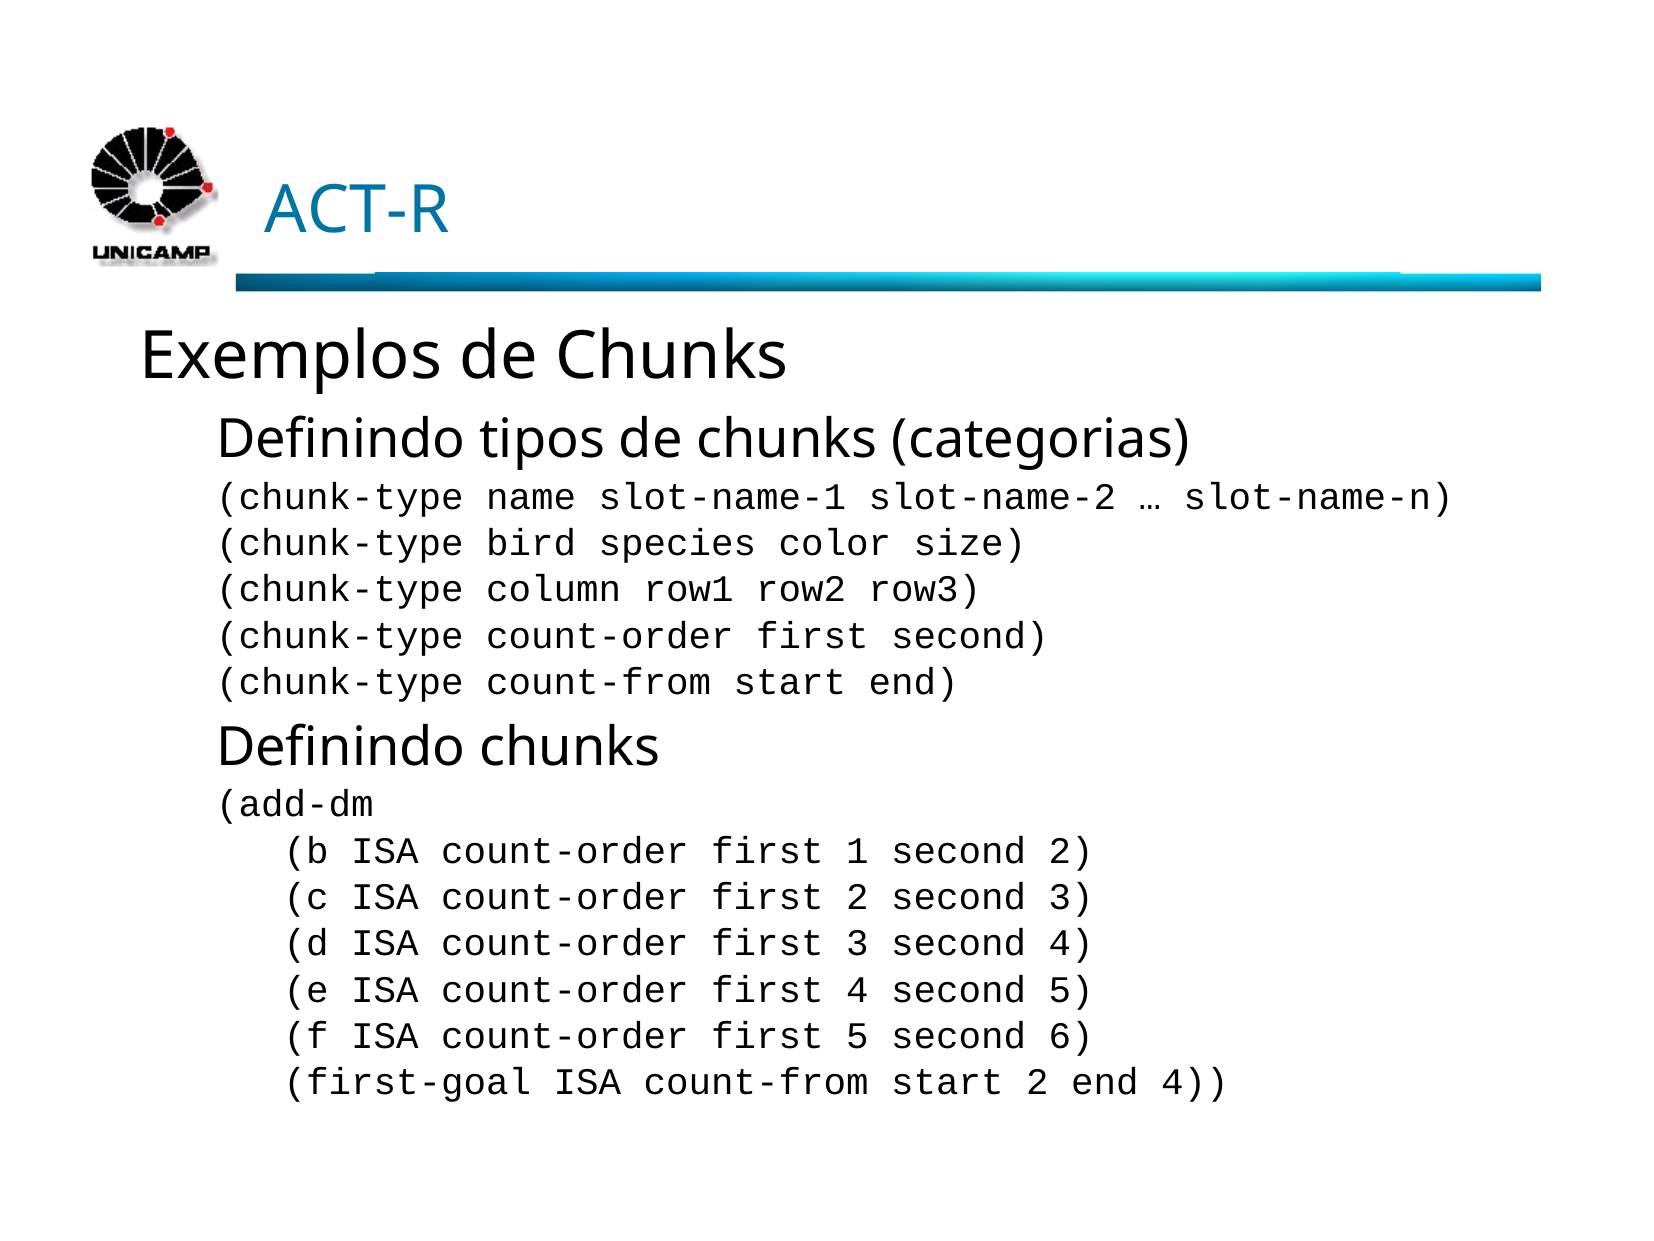

# ACT-R
Exemplos de Chunks
Definindo tipos de chunks (categorias)
(chunk-type name slot-name-1 slot-name-2 … slot-name-n)
(chunk-type bird species color size)
(chunk-type column row1 row2 row3)
(chunk-type count-order first second)
(chunk-type count-from start end)
Definindo chunks
(add-dm
 (b ISA count-order first 1 second 2)
 (c ISA count-order first 2 second 3)
 (d ISA count-order first 3 second 4)
 (e ISA count-order first 4 second 5)
 (f ISA count-order first 5 second 6)
 (first-goal ISA count-from start 2 end 4))